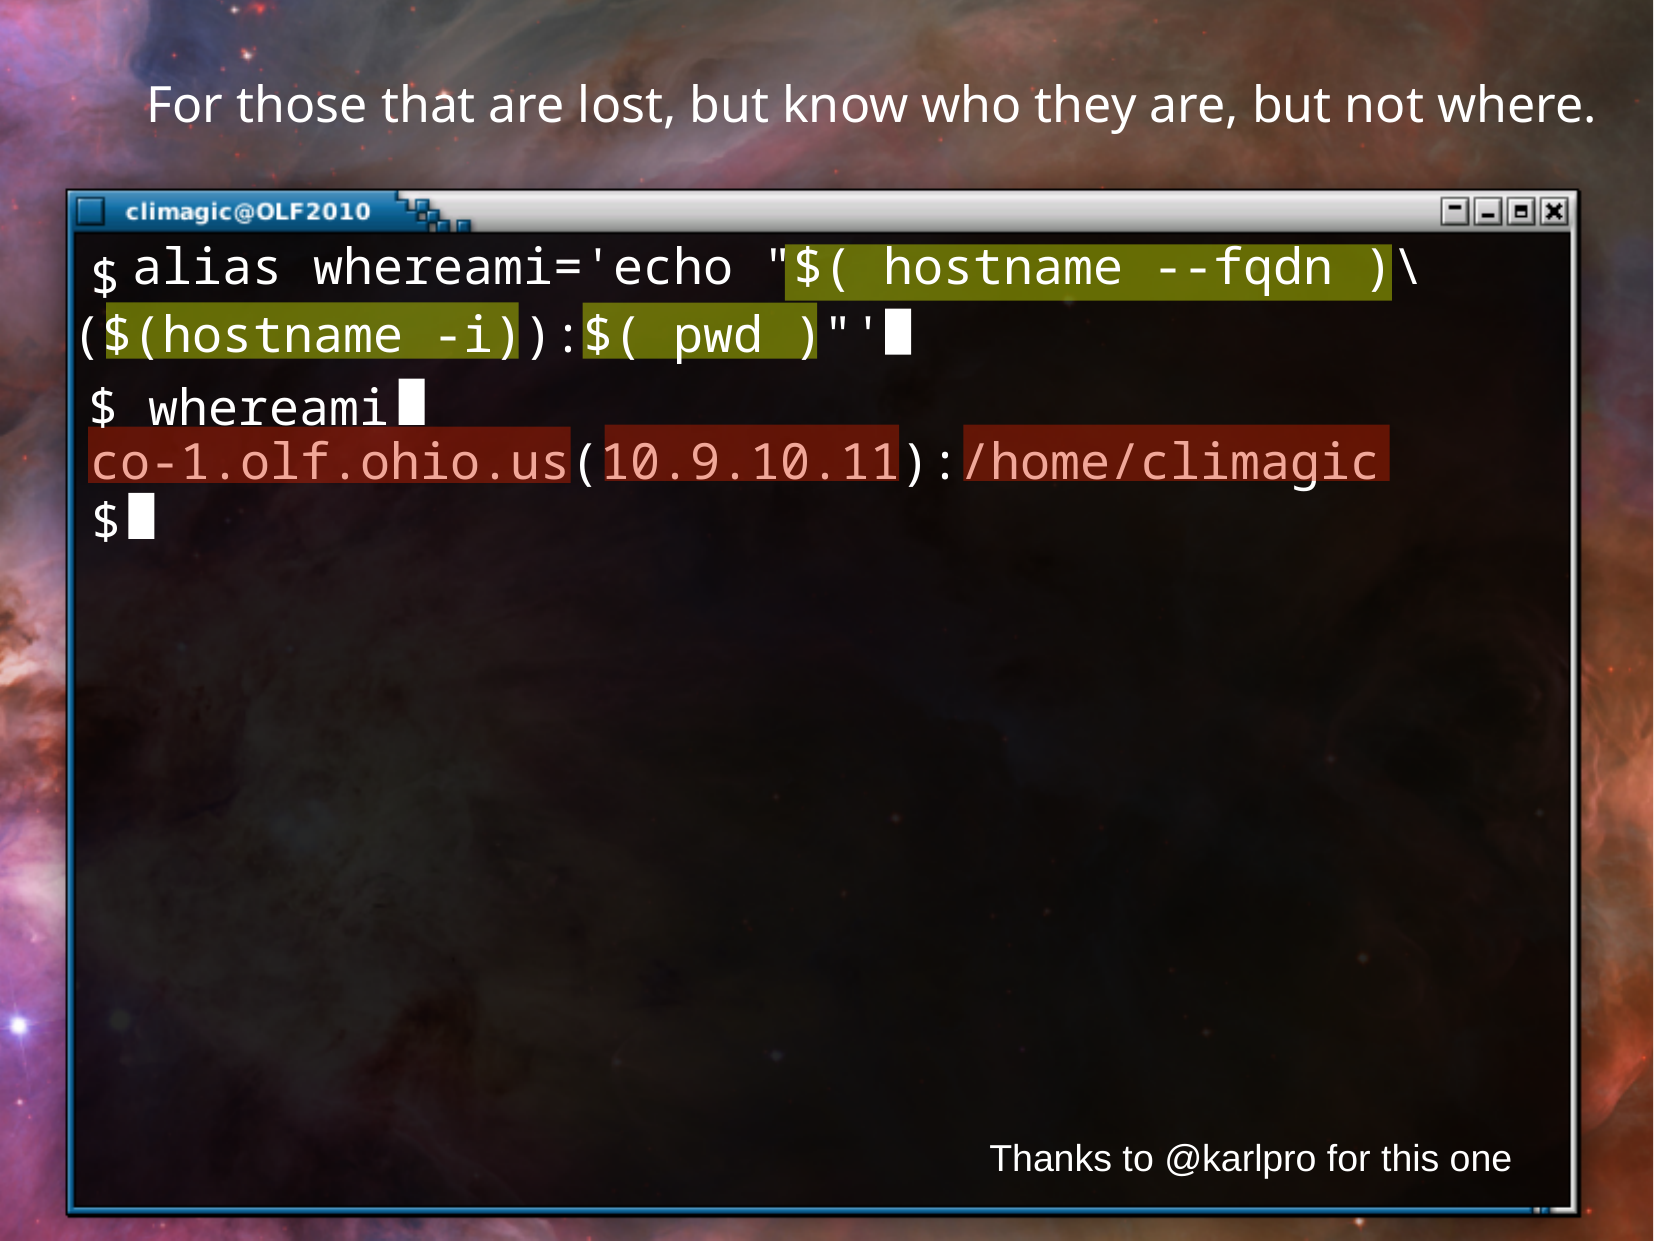

For those that are lost, but know who they are, but not where.
# alias whereami='echo "$( hostname --fqdn )\
($(hostname -i)):$( pwd )"'
$
$ whereami
co-1.olf.ohio.us(10.9.10.11):/home/climagic
$
Thanks to @karlpro for this one